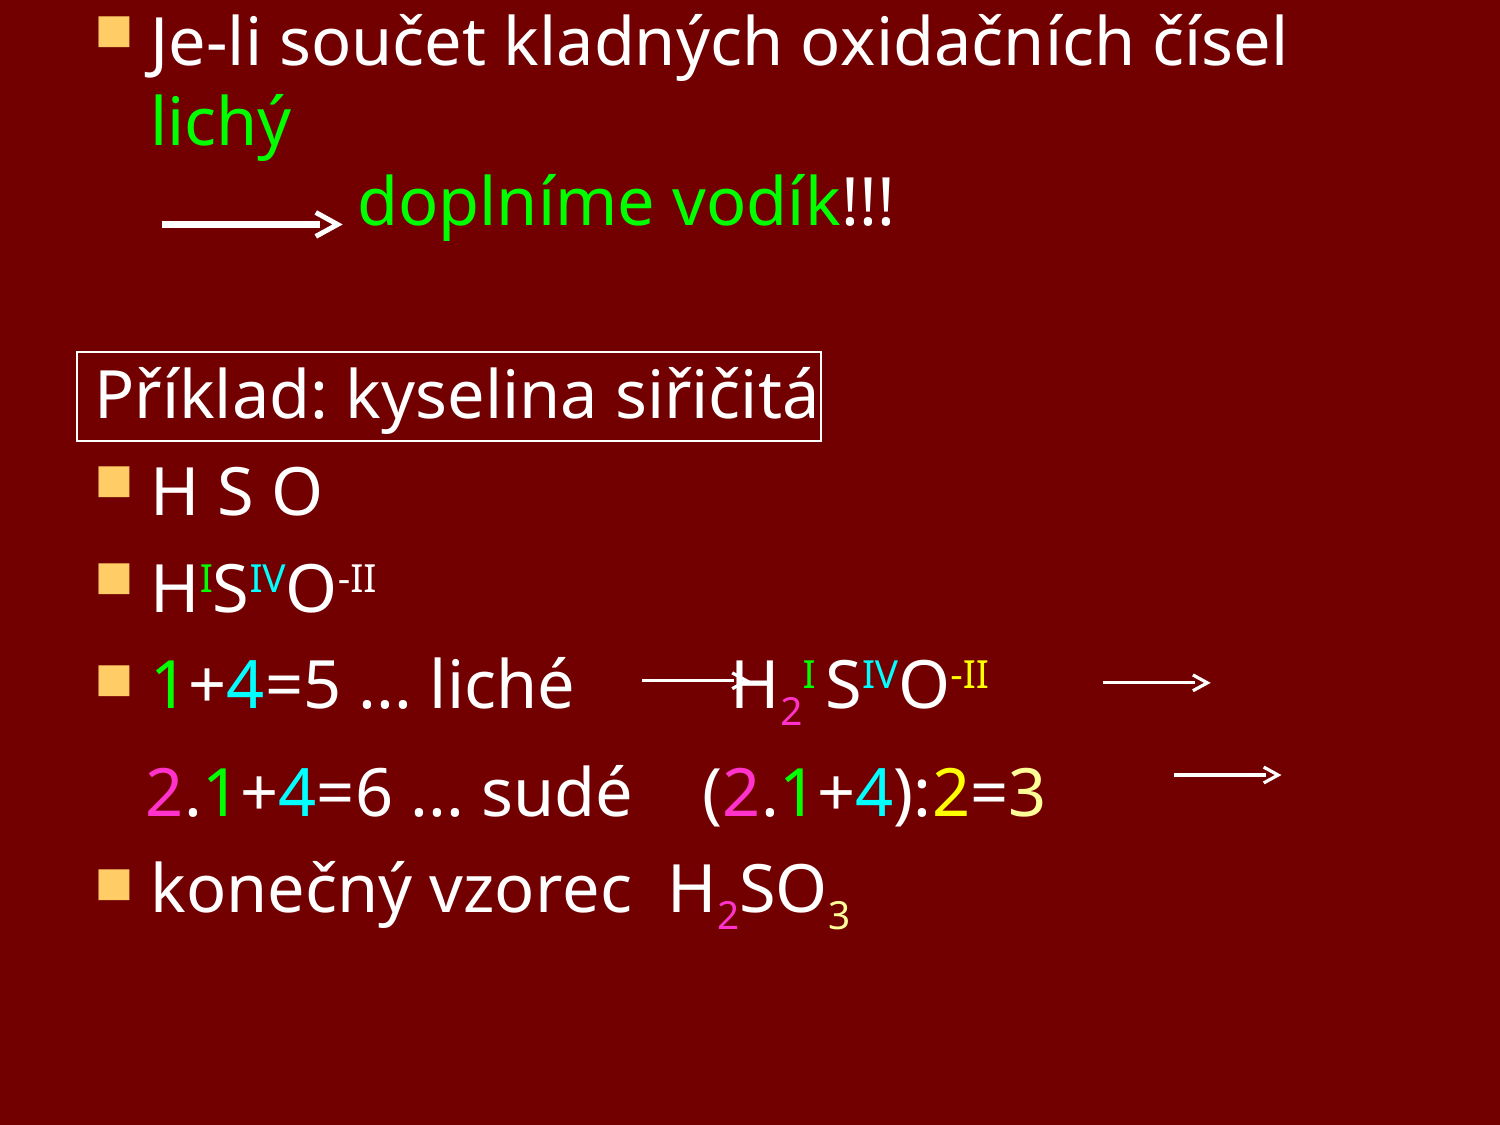

Je-li součet kladných oxidačních čísel lichý
 doplníme vodík!!!
Příklad: kyselina siřičitá
H S O
HISIVO-II
1+4=5 ... liché H2I SIVO-II
 2.1+4=6 ... sudé (2.1+4):2=3
konečný vzorec H2SO3
#